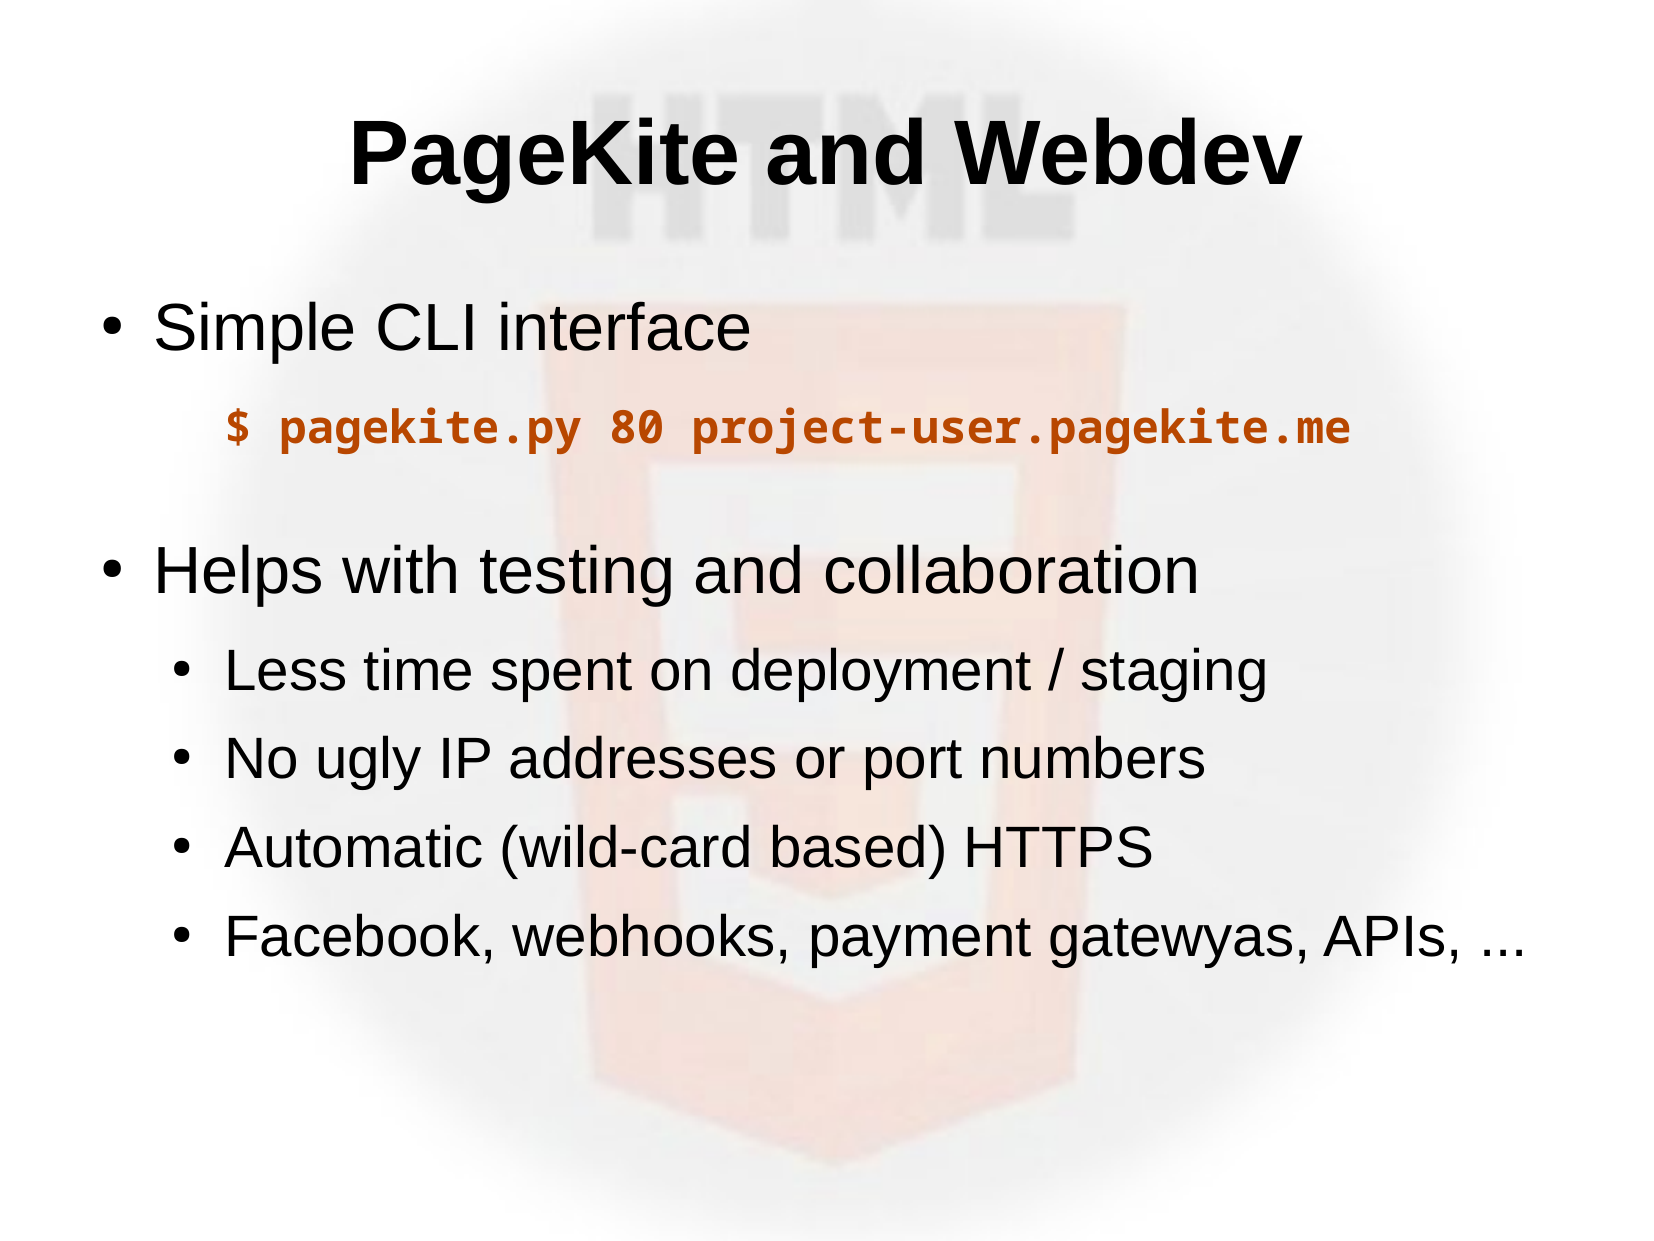

# PageKite and Webdev
Simple CLI interface
$ pagekite.py 80 project-user.pagekite.me
Helps with testing and collaboration
Less time spent on deployment / staging
No ugly IP addresses or port numbers
Automatic (wild-card based) HTTPS
Facebook, webhooks, payment gatewyas, APIs, ...